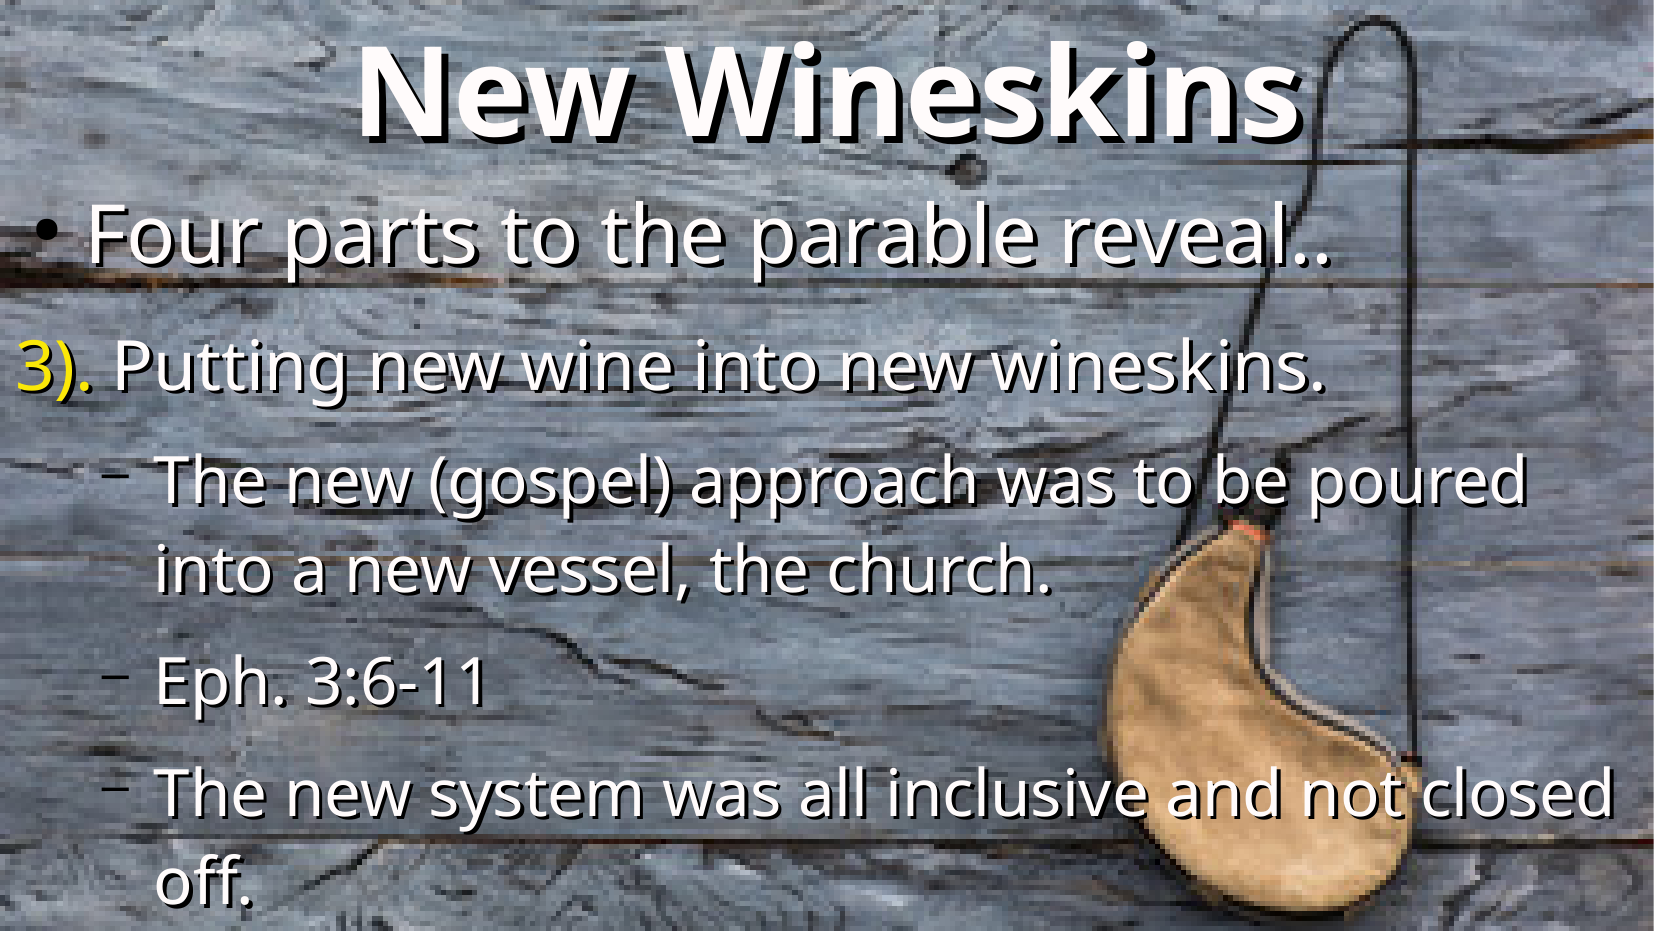

# New Wineskins
Four parts to the parable reveal..
3). Putting new wine into new wineskins.
The new (gospel) approach was to be poured into a new vessel, the church.
Eph. 3:6-11
The new system was all inclusive and not closed off.